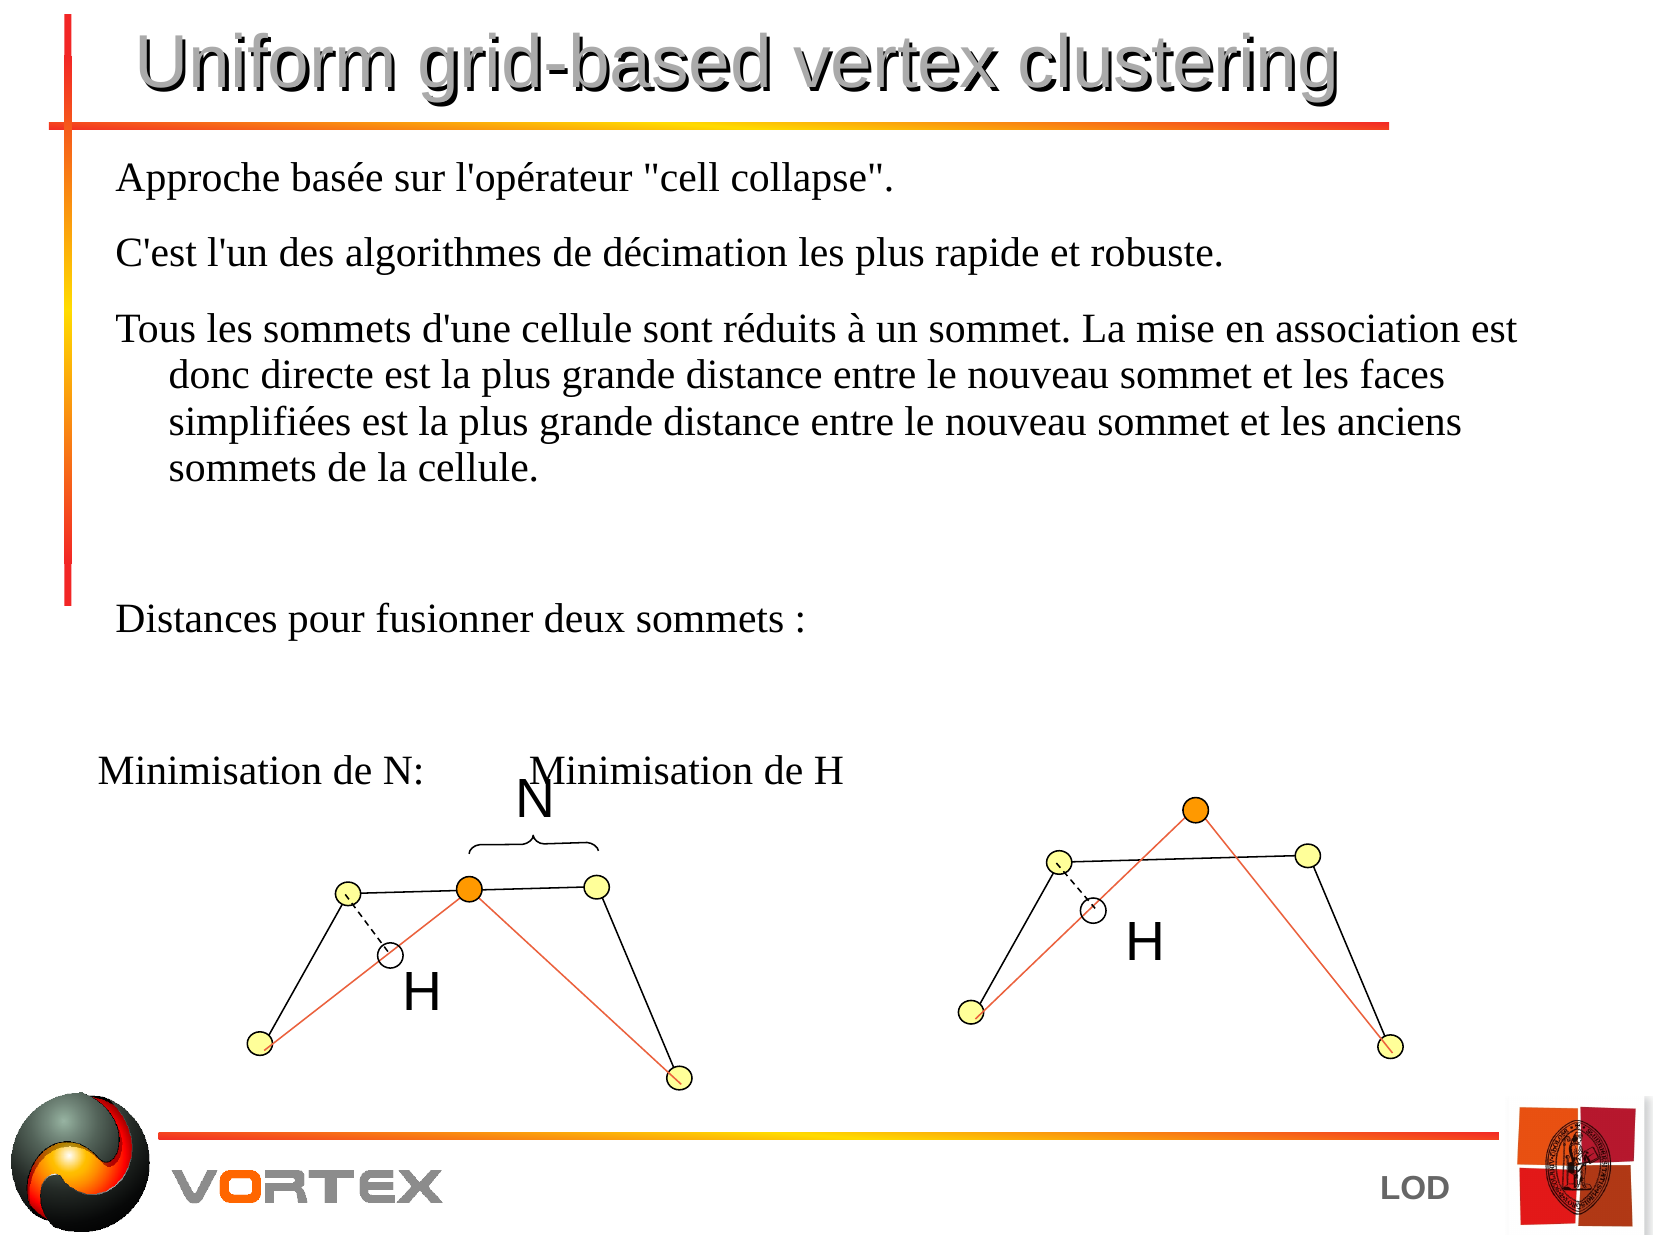

# Uniform grid-based vertex clustering
Approche basée sur l'opérateur "cell collapse".
C'est l'un des algorithmes de décimation les plus rapide et robuste.
Tous les sommets d'une cellule sont réduits à un sommet. La mise en association est donc directe est la plus grande distance entre le nouveau sommet et les faces simplifiées est la plus grande distance entre le nouveau sommet et les anciens sommets de la cellule.
Distances pour fusionner deux sommets :
Minimisation de N:		Minimisation de H
N
H
H